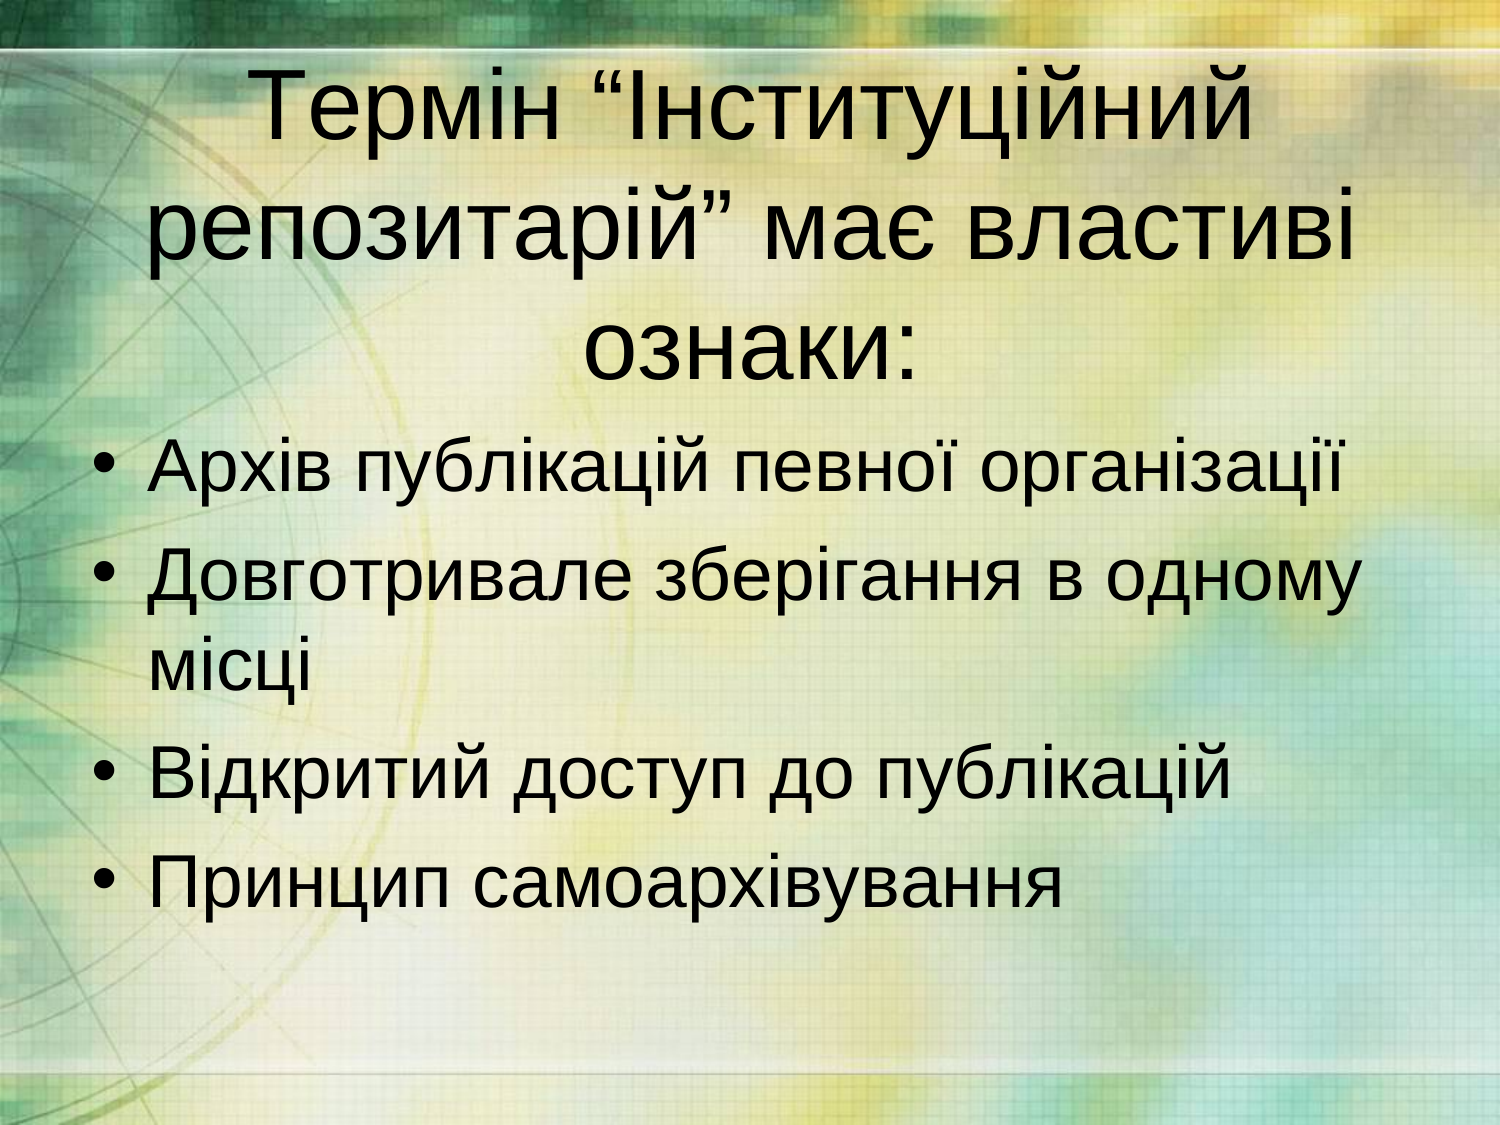

# Термін “Інституційний репозитарій” має властиві ознаки:
Архів публікацій певної організації
Довготривале зберігання в одному місці
Відкритий доступ до публікацій
Принцип самоархівування